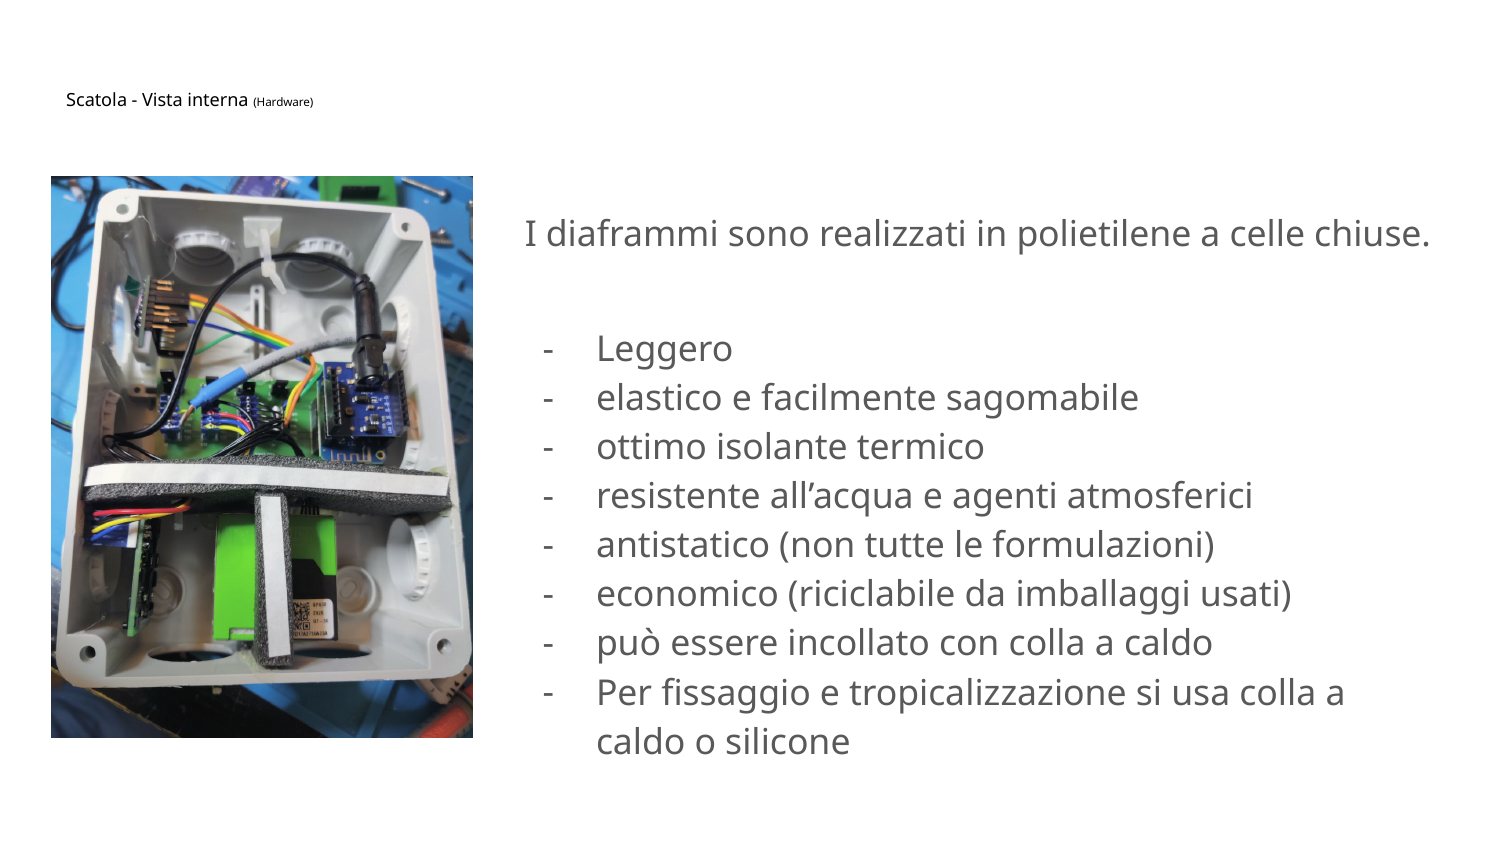

Scatola - Vista interna (Hardware)
# I diaframmi sono realizzati in polietilene a celle chiuse.
Leggero
elastico e facilmente sagomabile
ottimo isolante termico
resistente all’acqua e agenti atmosferici
antistatico (non tutte le formulazioni)
economico (riciclabile da imballaggi usati)
può essere incollato con colla a caldo
Per fissaggio e tropicalizzazione si usa colla a caldo o silicone